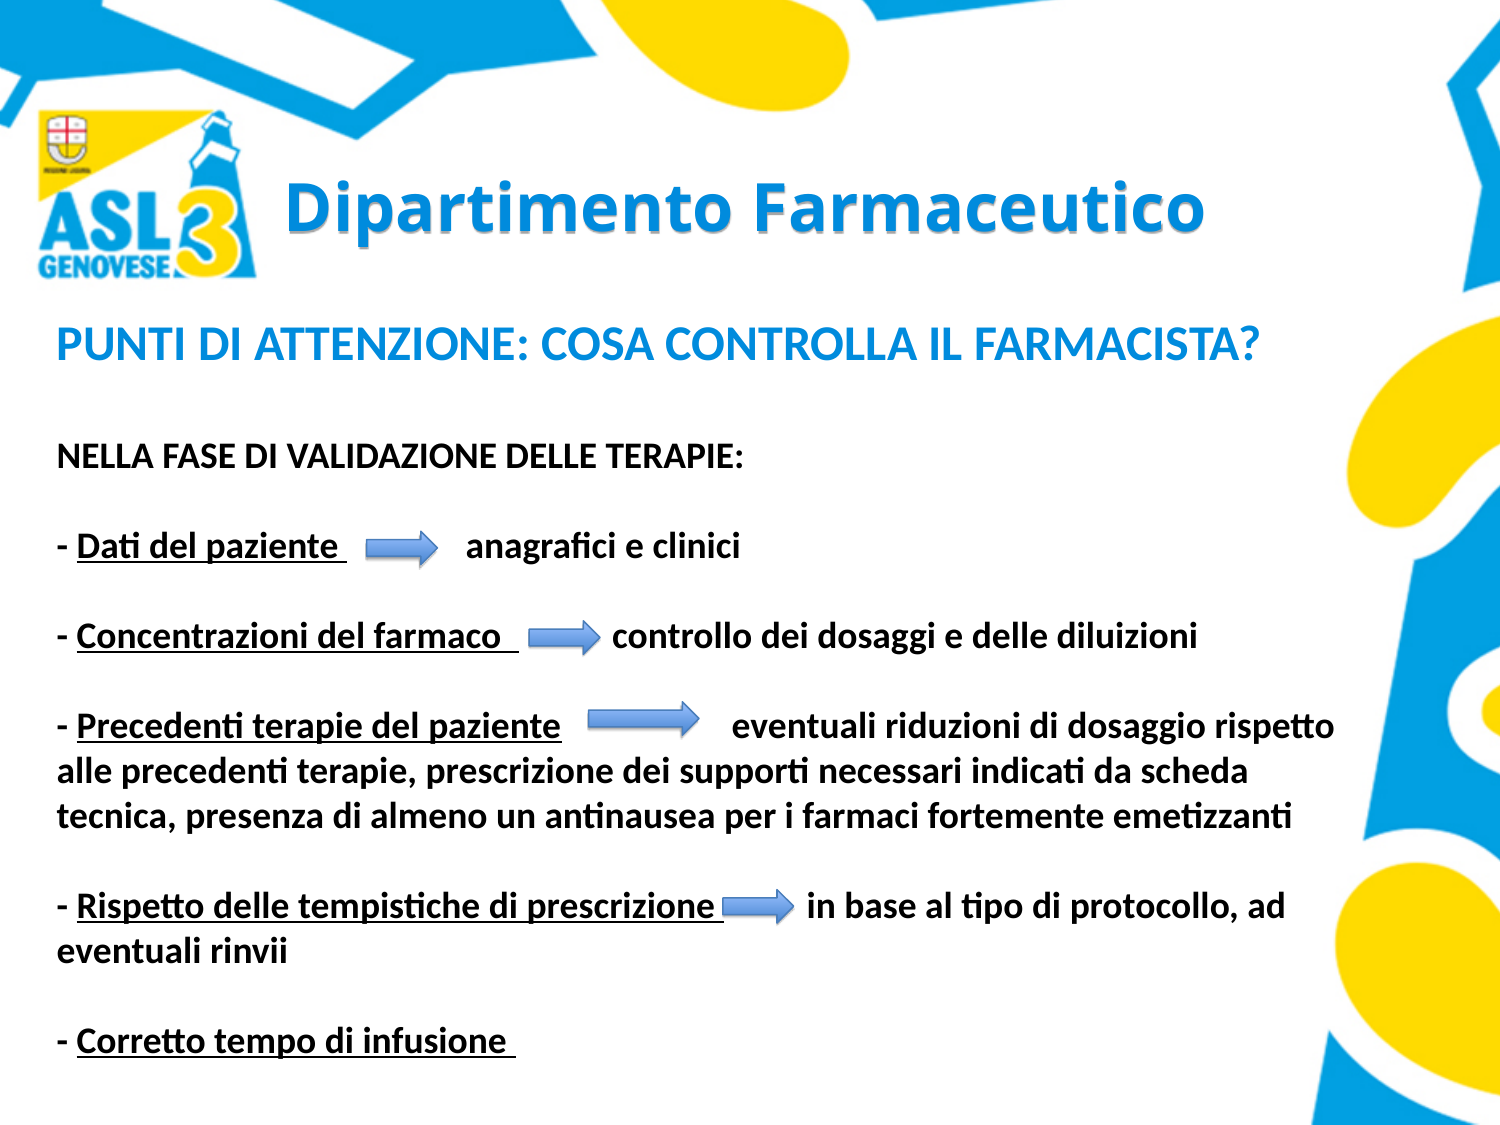

# Dipartimento Farmaceutico
PUNTI DI ATTENZIONE: COSA CONTROLLA IL FARMACISTA?
NELLA FASE DI VALIDAZIONE DELLE TERAPIE:
- Dati del paziente 		 anagrafici e clinici
- Concentrazioni del farmaco controllo dei dosaggi e delle diluizioni
- Precedenti terapie del paziente			eventuali riduzioni di dosaggio rispetto alle precedenti terapie, prescrizione dei supporti necessari indicati da scheda tecnica, presenza di almeno un antinausea per i farmaci fortemente emetizzanti
- Rispetto delle tempistiche di prescrizione 		in base al tipo di protocollo, ad eventuali rinvii
- Corretto tempo di infusione